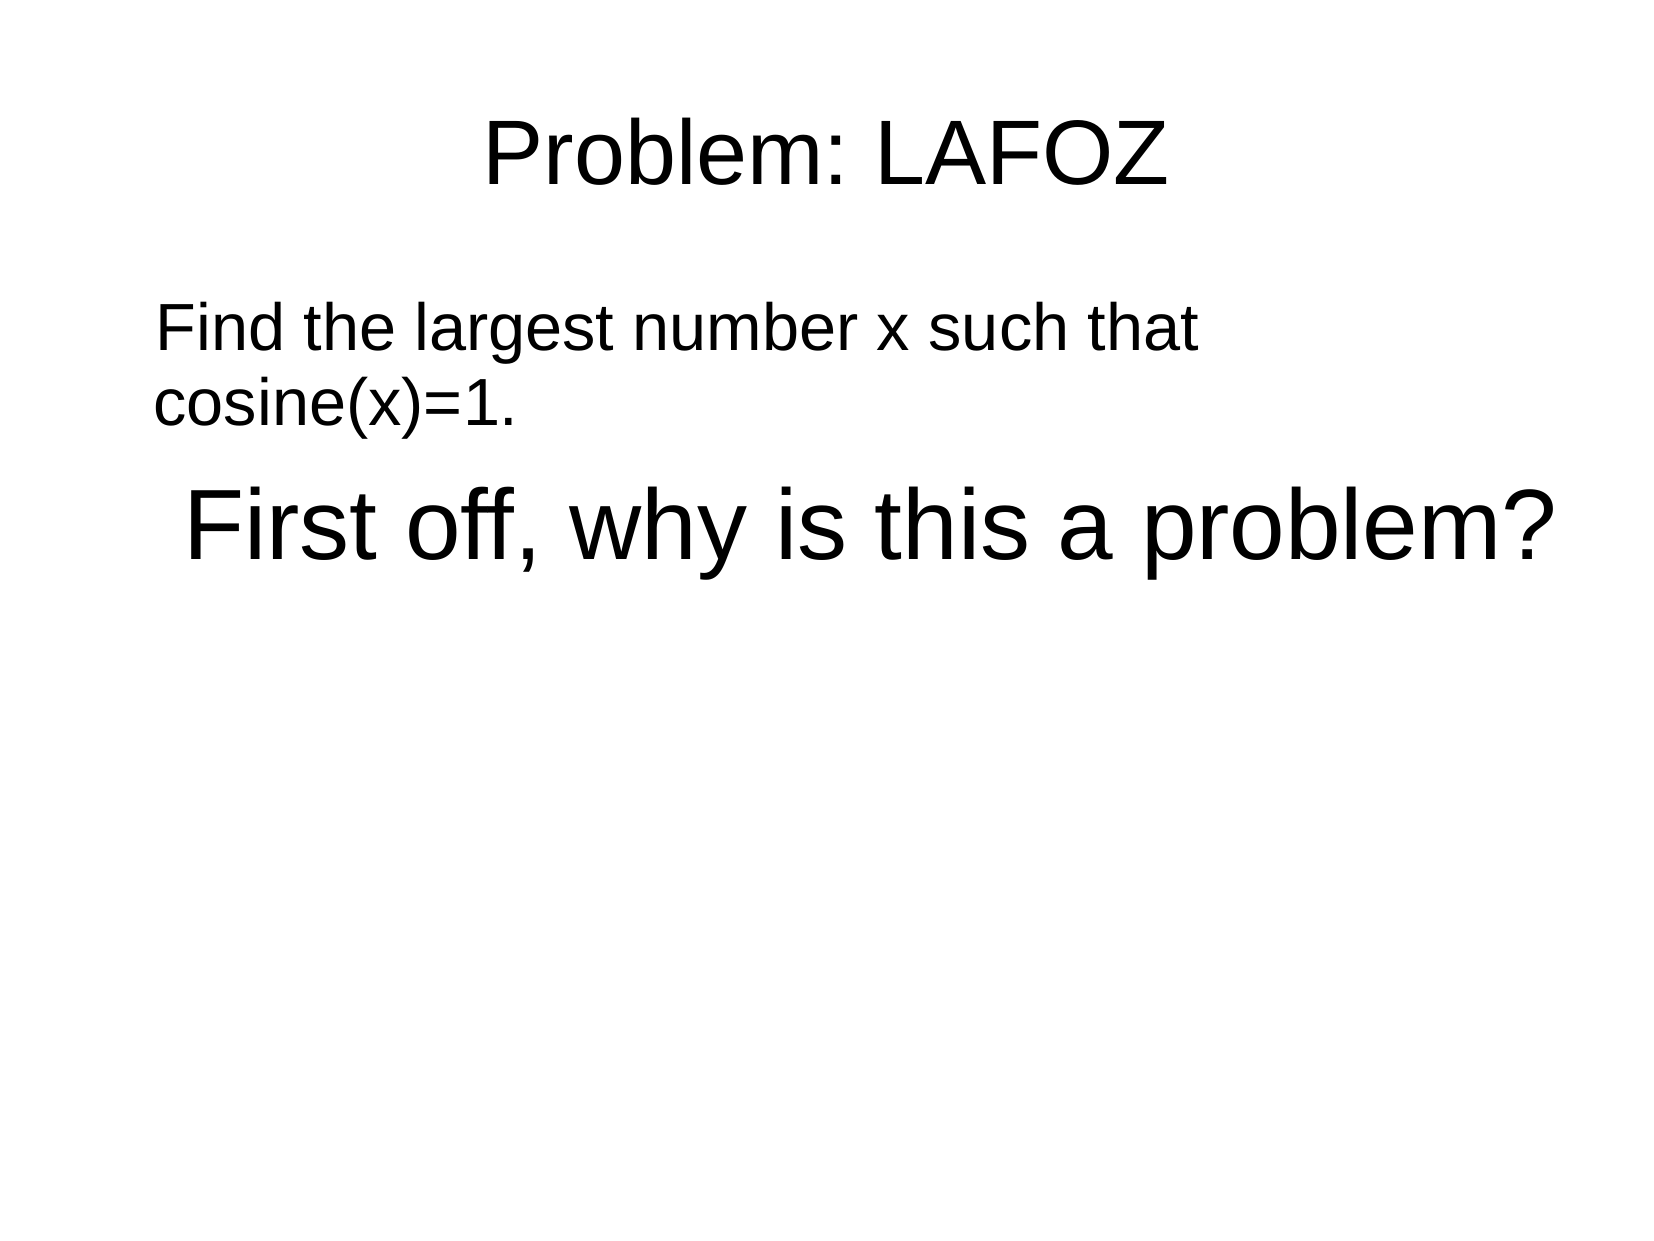

# Problem: LAFOZ
Find the largest number x such that cosine(x)=1.
First off, why is this a problem?